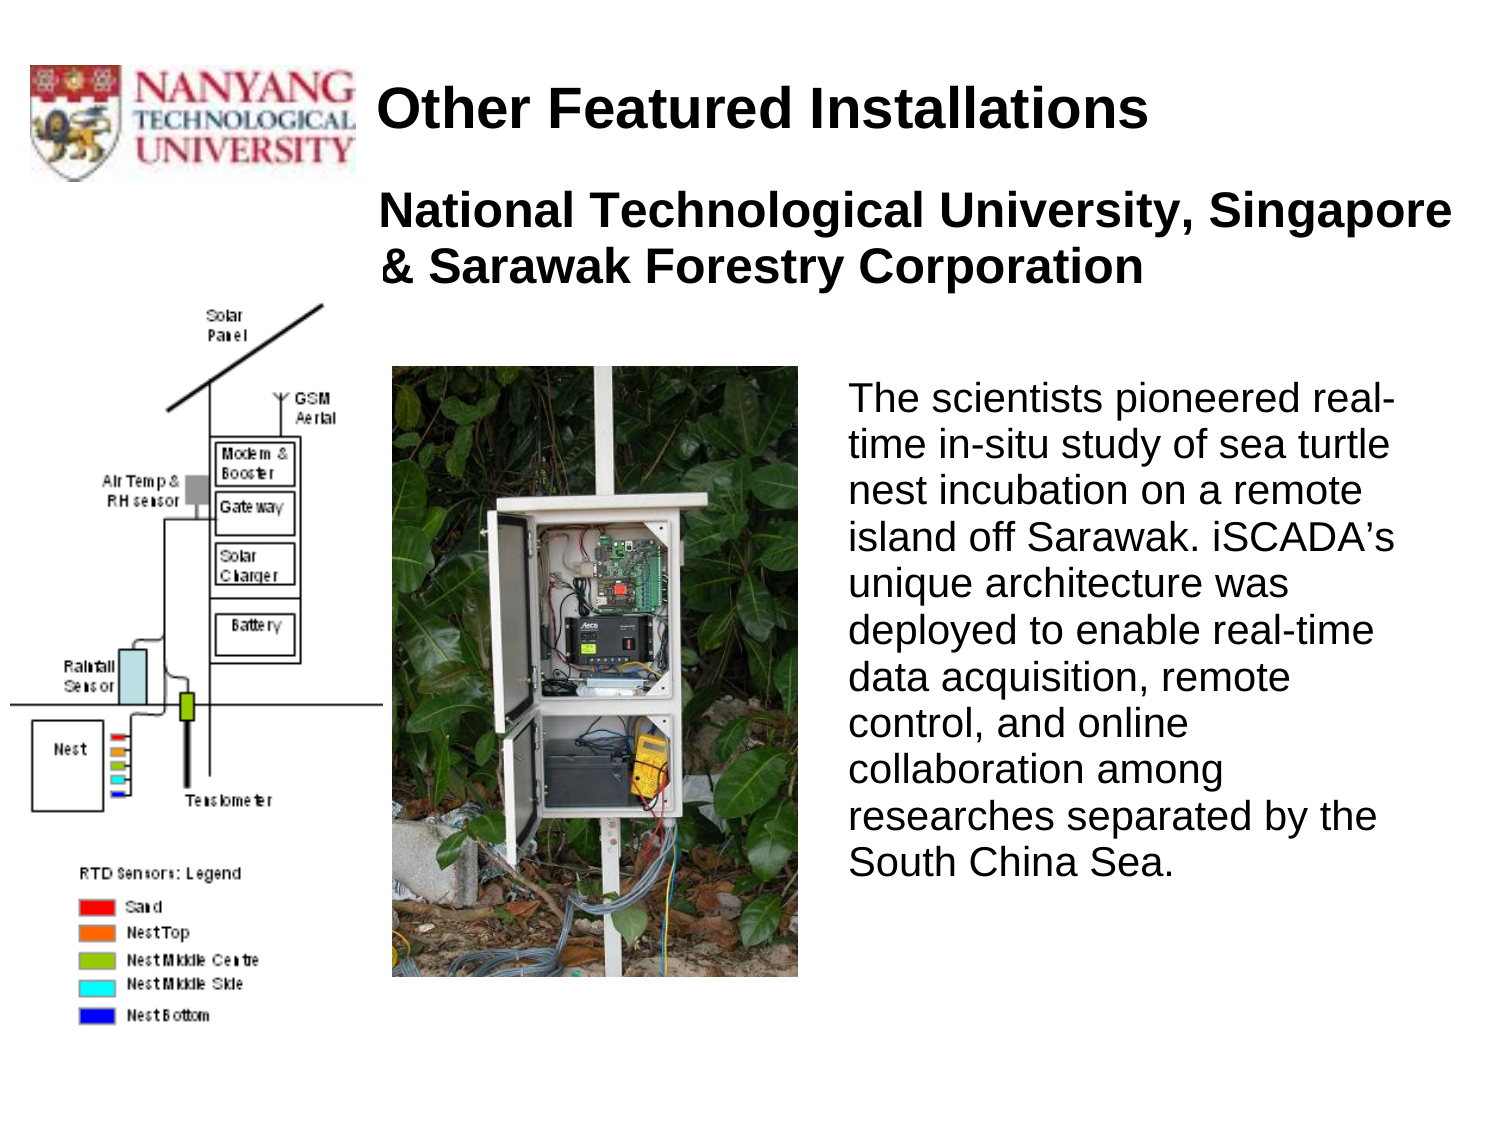

Other Featured Installations
National Technological University, Singapore & Sarawak Forestry Corporation
The scientists pioneered real-time in-situ study of sea turtle nest incubation on a remote island off Sarawak. iSCADA’s unique architecture was deployed to enable real-time data acquisition, remote control, and online collaboration among researches separated by the South China Sea.